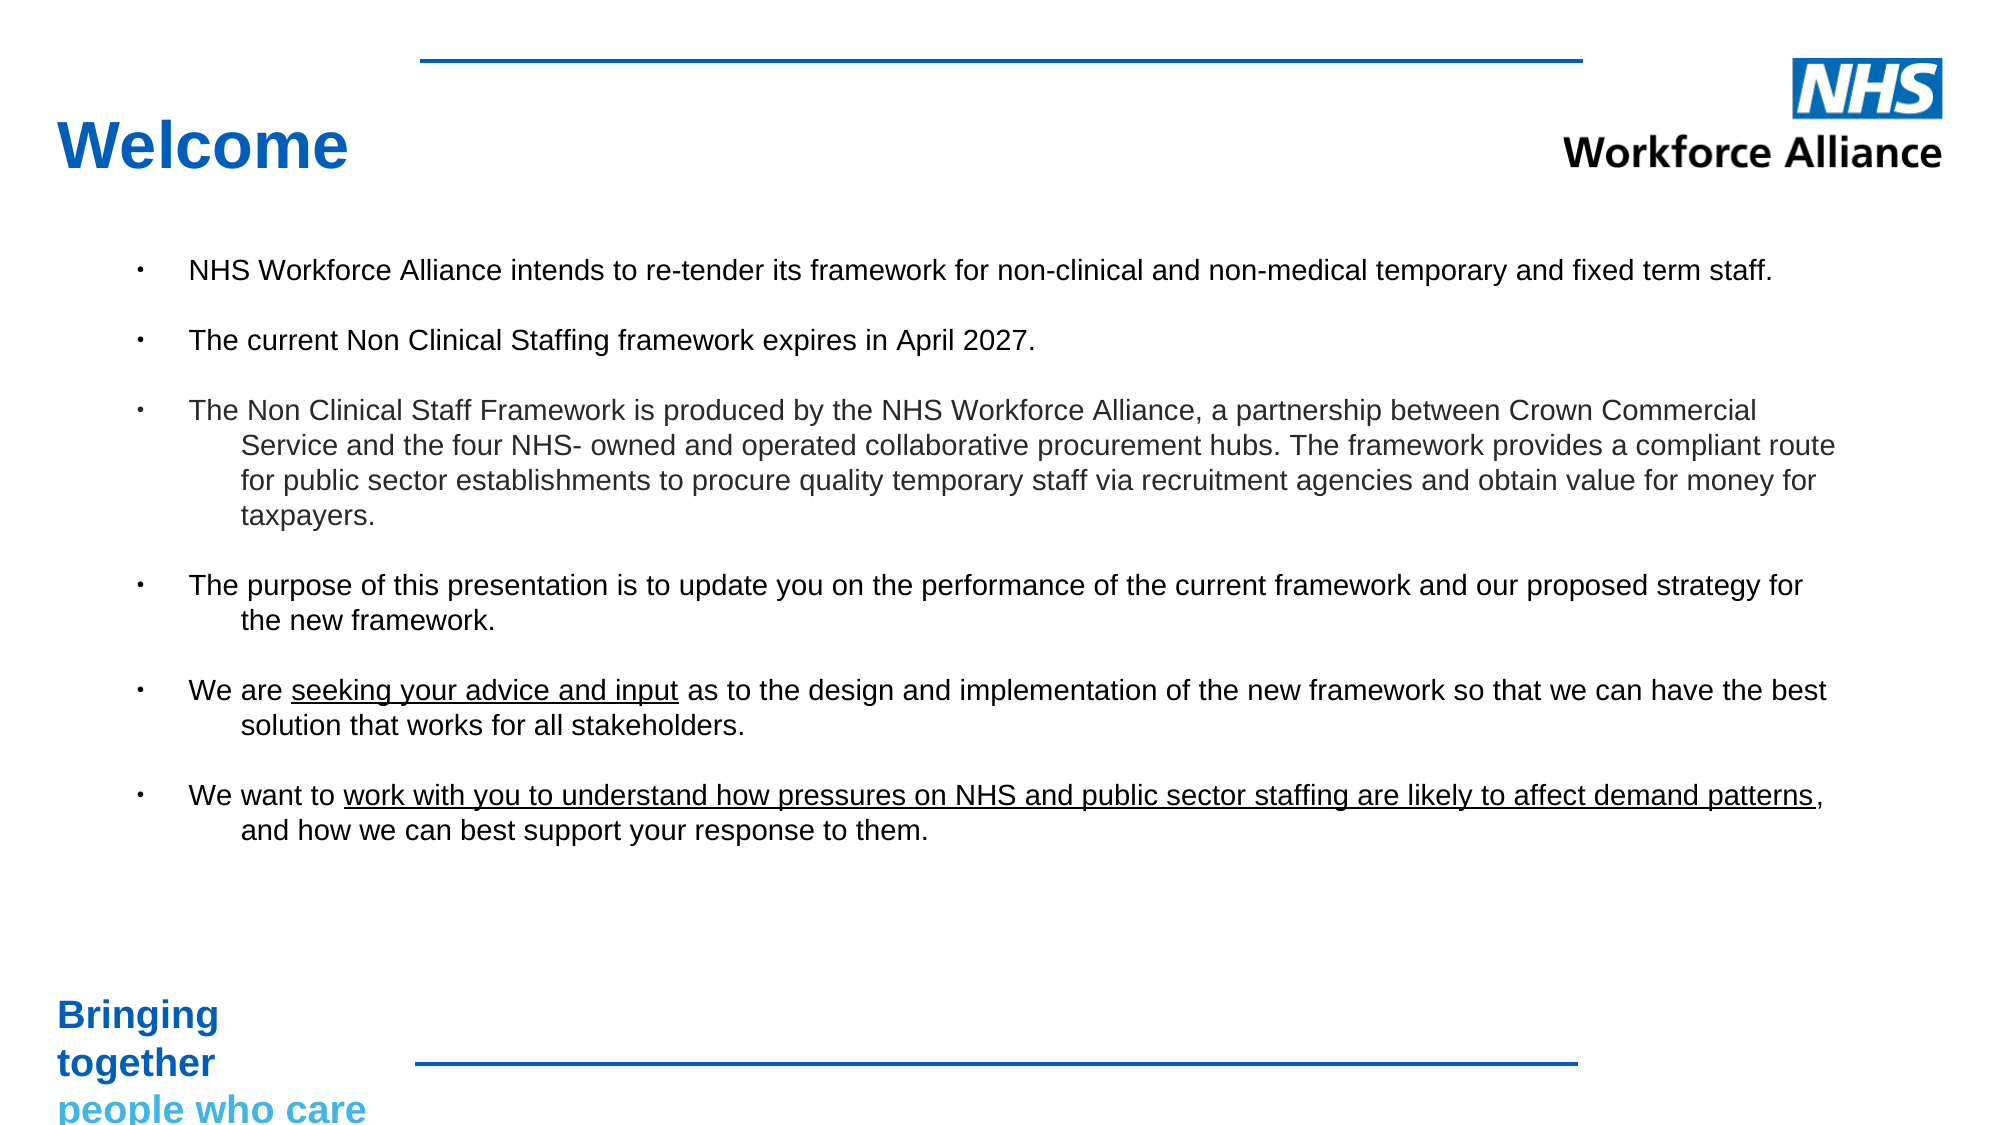

# Welcome
NHS Workforce Alliance intends to re-tender its framework for non-clinical and non-medical temporary and fixed term staff.
The current Non Clinical Staffing framework expires in April 2027.
The Non Clinical Staff Framework is produced by the NHS Workforce Alliance, a partnership between Crown Commercial Service and the four NHS- owned and operated collaborative procurement hubs. The framework provides a compliant route for public sector establishments to procure quality temporary staff via recruitment agencies and obtain value for money for taxpayers.
The purpose of this presentation is to update you on the performance of the current framework and our proposed strategy for the new framework.
We are seeking your advice and input as to the design and implementation of the new framework so that we can have the best solution that works for all stakeholders.
We want to work with you to understand how pressures on NHS and public sector staffing are likely to affect demand patterns, and how we can best support your response to them.
Bringing together
people who care